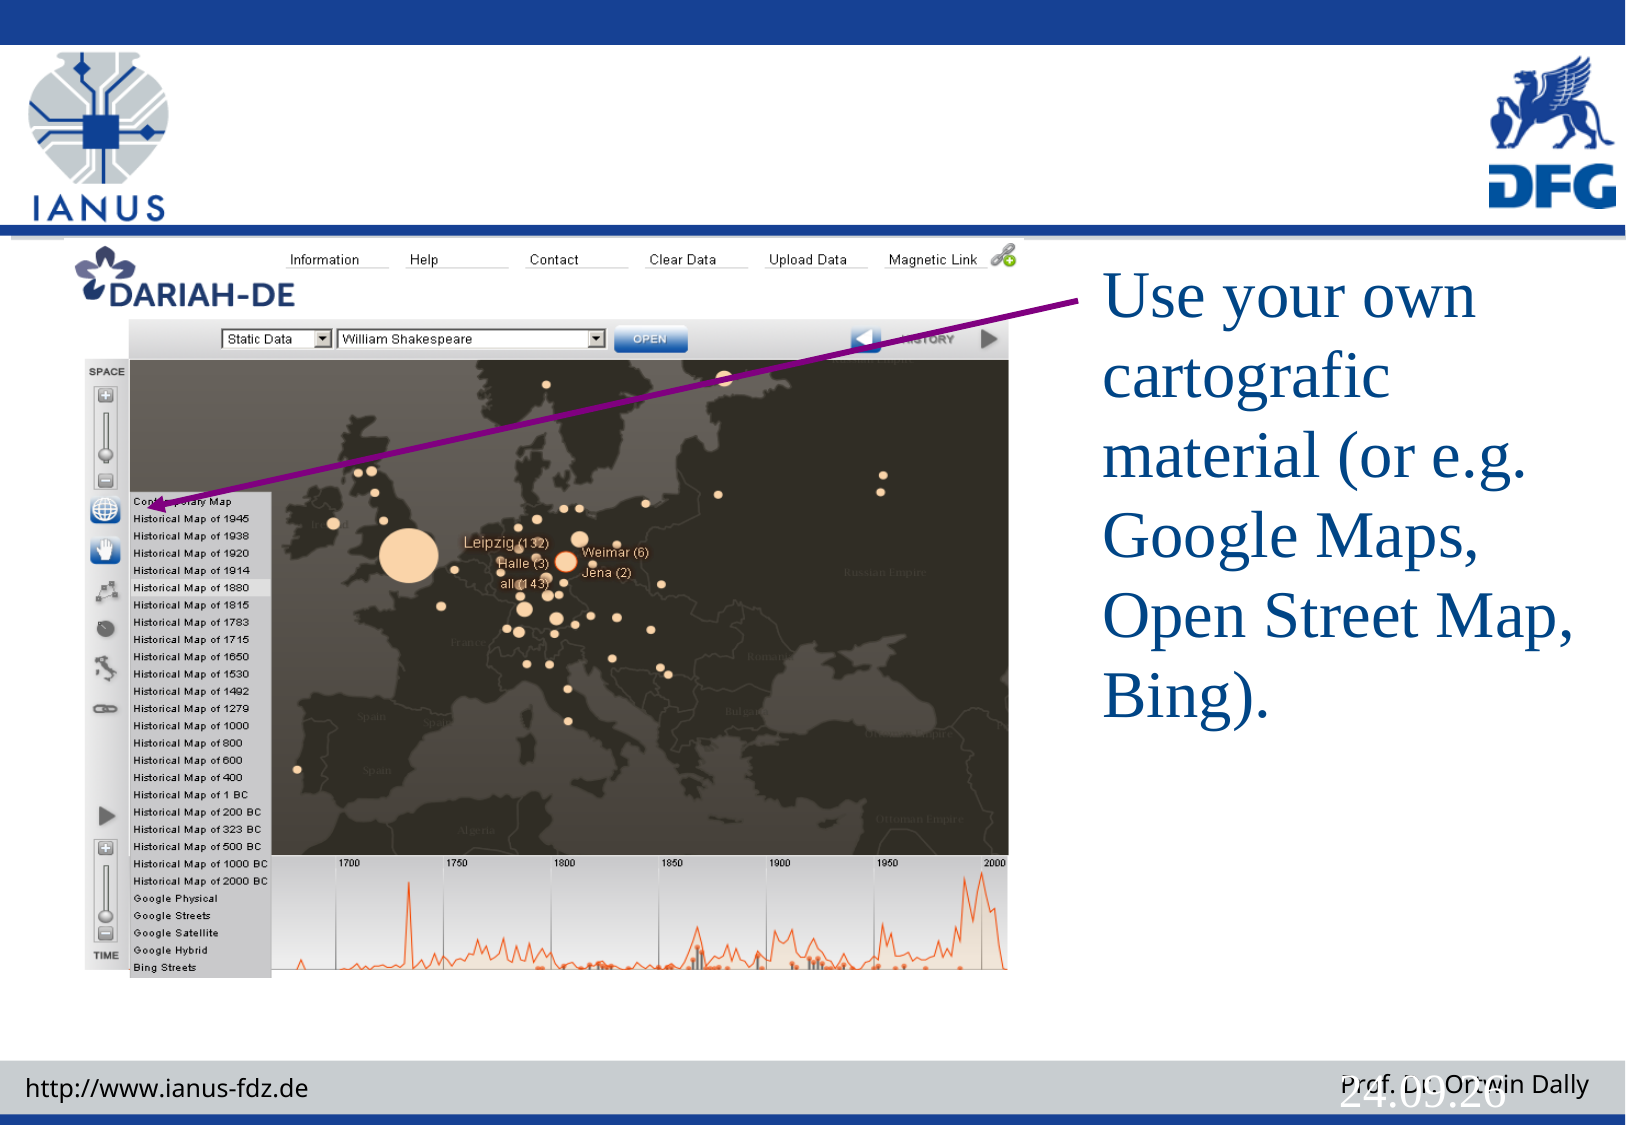

Use your own cartografic material (or e.g. Google Maps, Open Street Map, Bing).